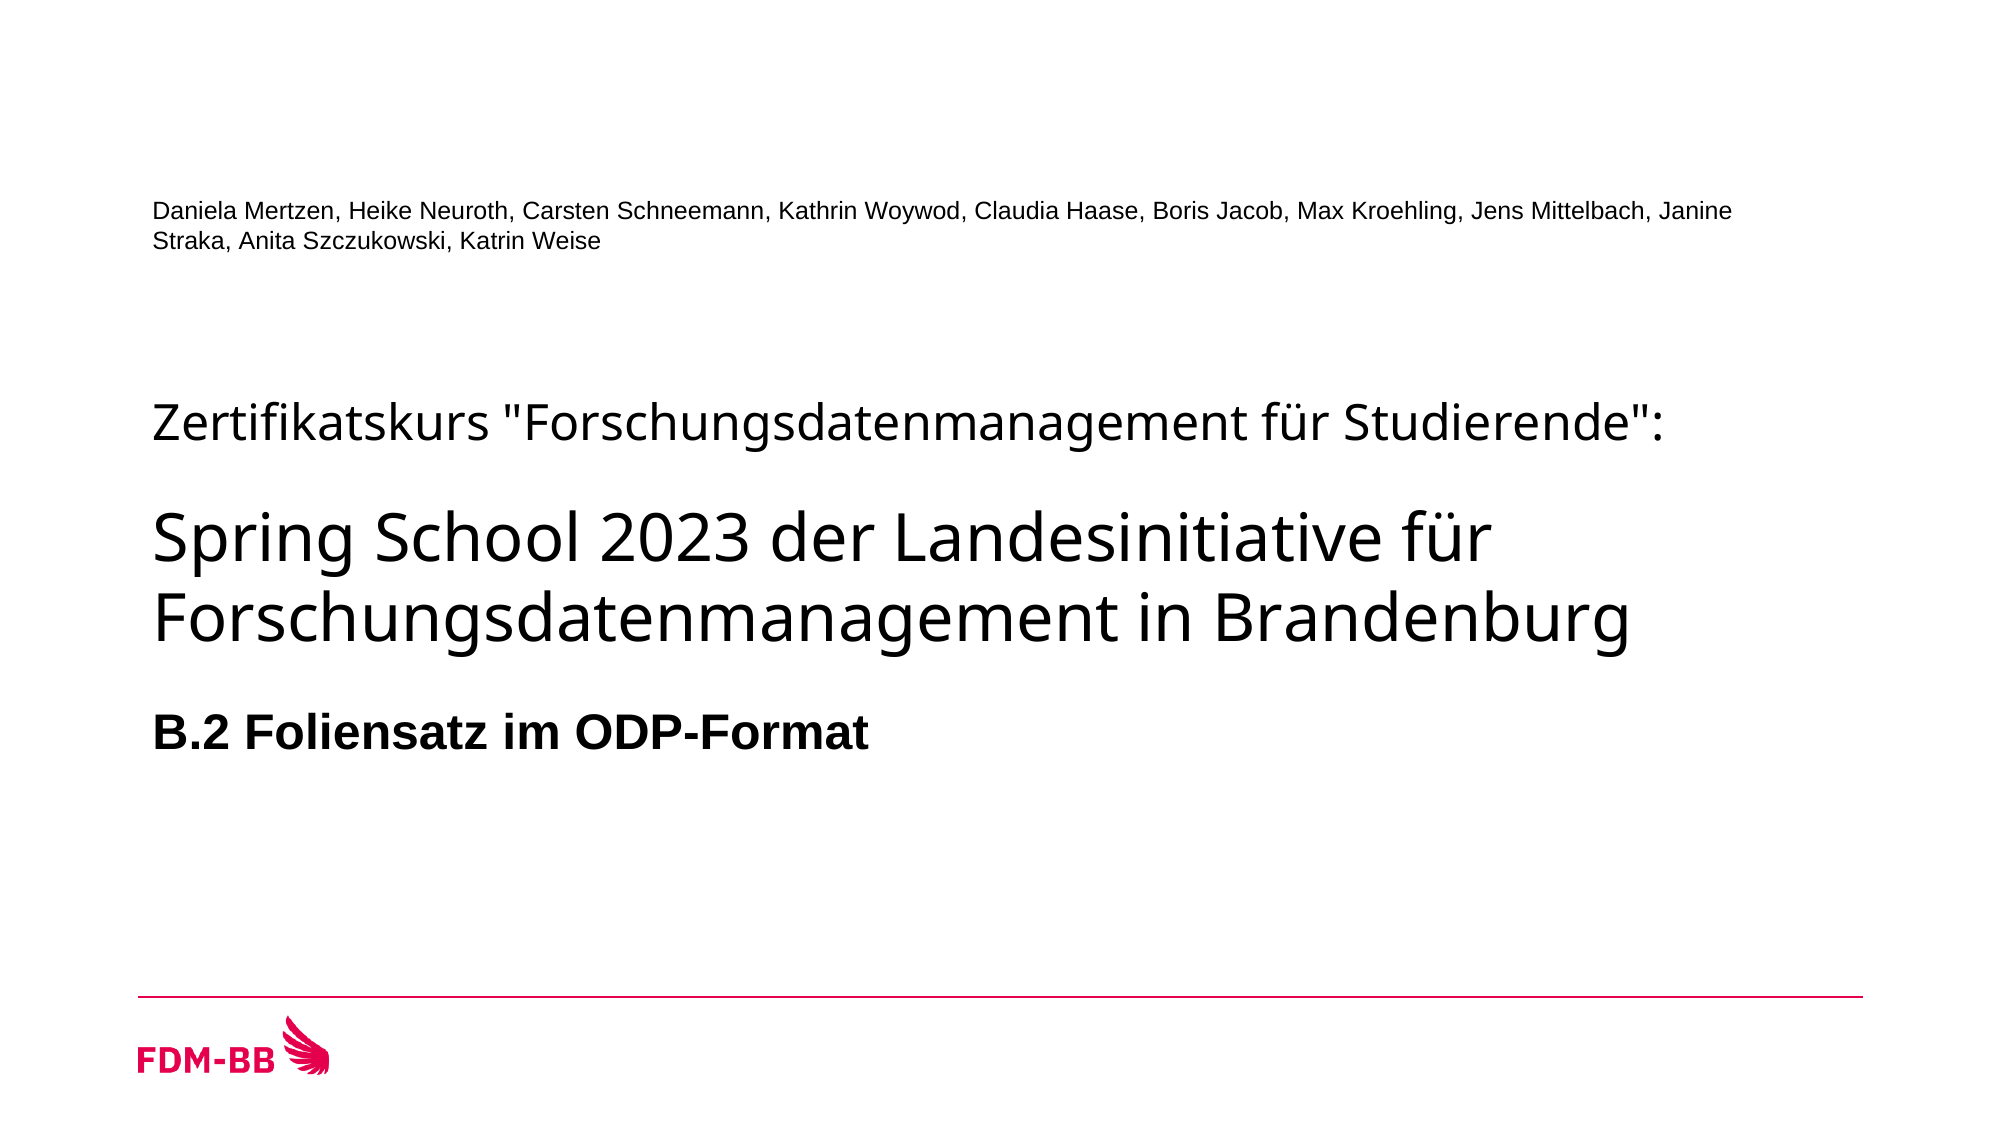

Daniela Mertzen, Heike Neuroth, Carsten Schneemann, Kathrin Woywod, Claudia Haase, Boris Jacob, Max Kroehling, Jens Mittelbach, Janine Straka, Anita Szczukowski, Katrin Weise
Zertifikatskurs "Forschungsdatenmanagement für Studierende":
Spring School 2023 der Landesinitiative für Forschungsdatenmanagement in Brandenburg
B.2 Foliensatz im ODP-Format